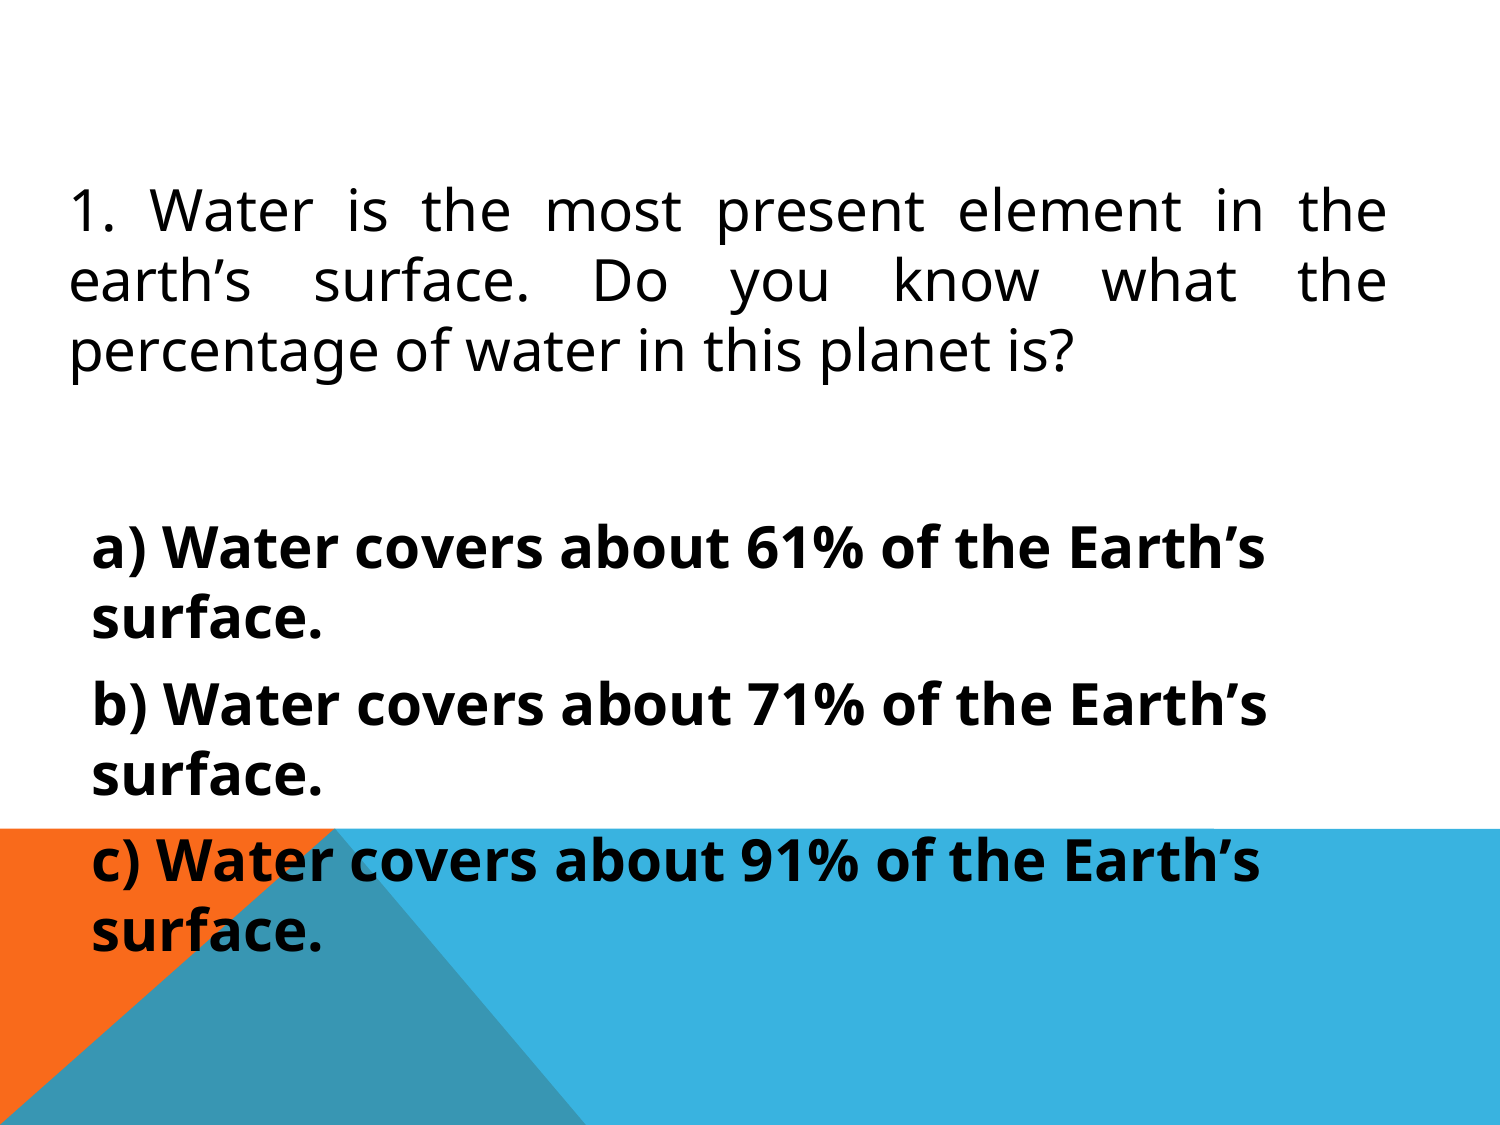

# 1. Water is the most present element in the earth’s surface. Do you know what the percentage of water in this planet is?
a) Water covers about 61% of the Earth’s surface.
b) Water covers about 71% of the Earth’s surface.
c) Water covers about 91% of the Earth’s surface.